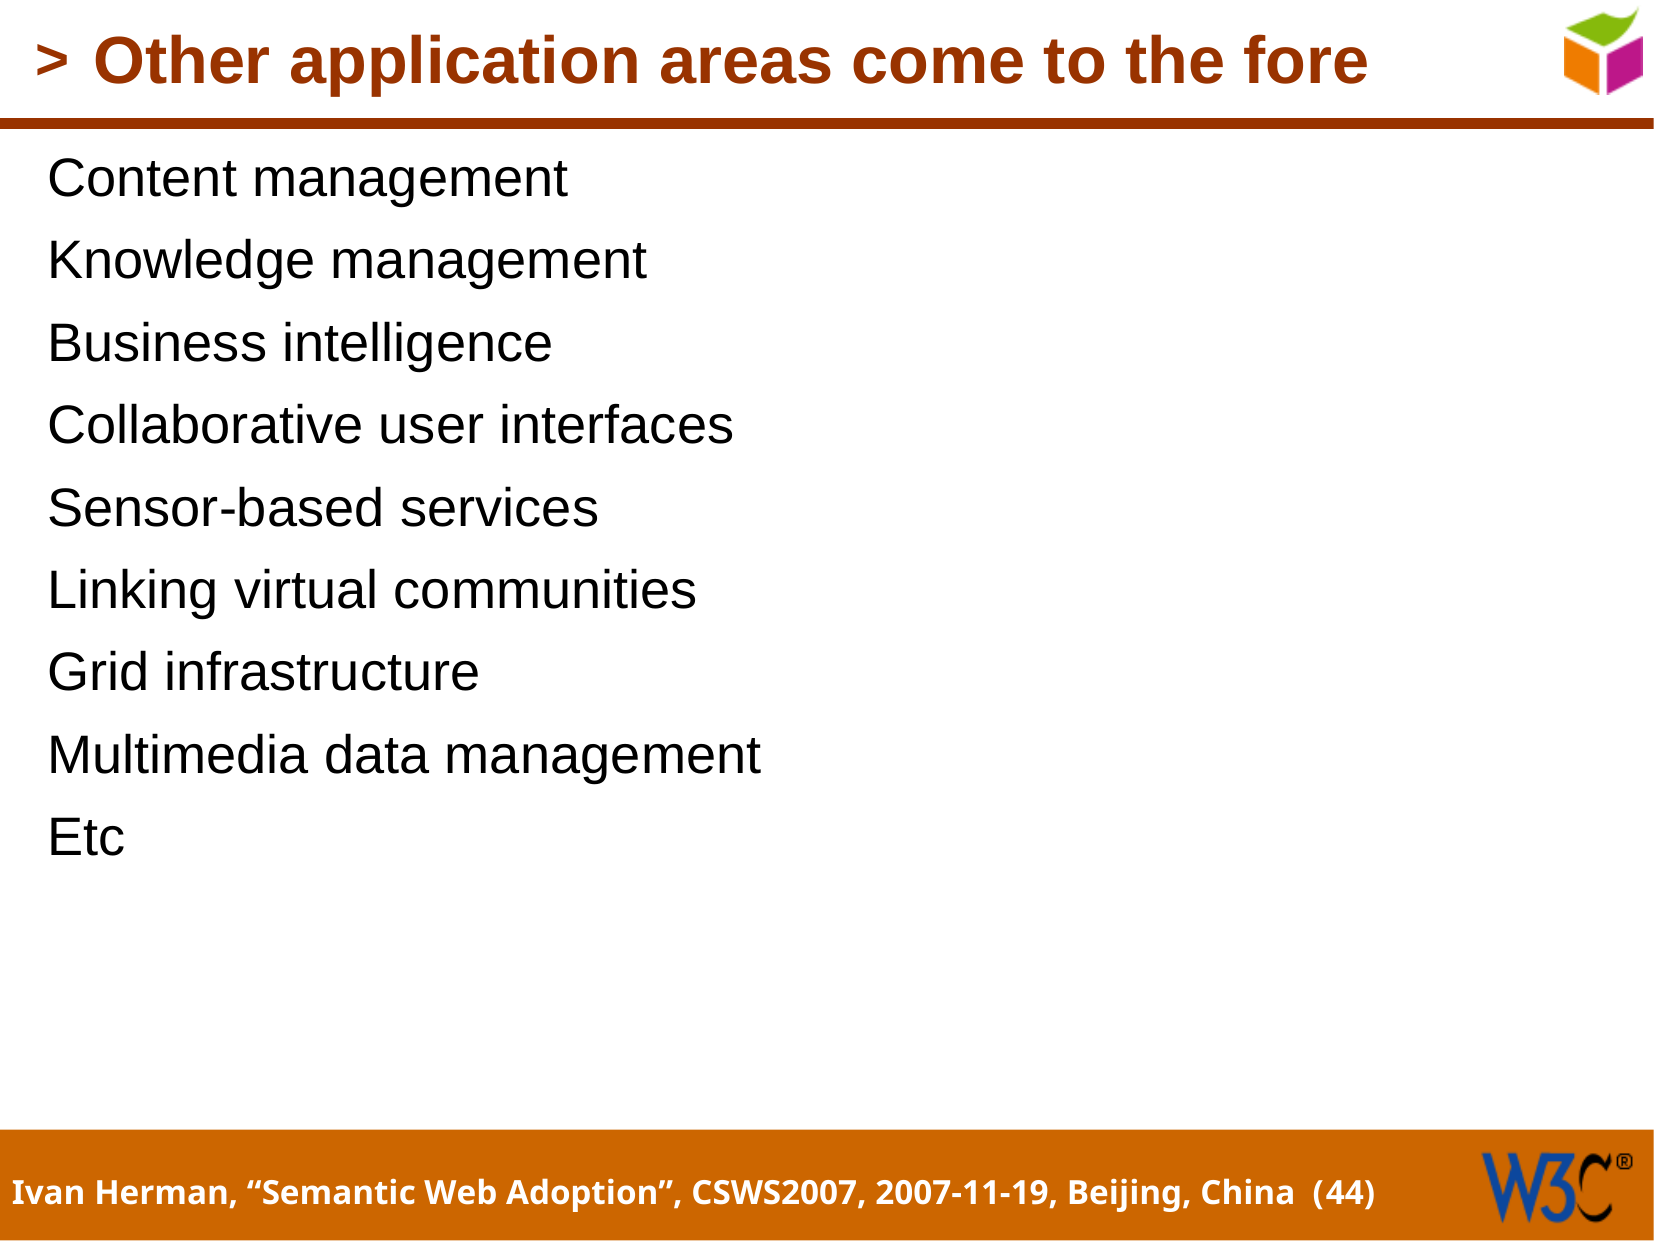

# Other application areas come to the fore
Content management
Knowledge management
Business intelligence
Collaborative user interfaces
Sensor-based services
Linking virtual communities
Grid infrastructure
Multimedia data management
Etc